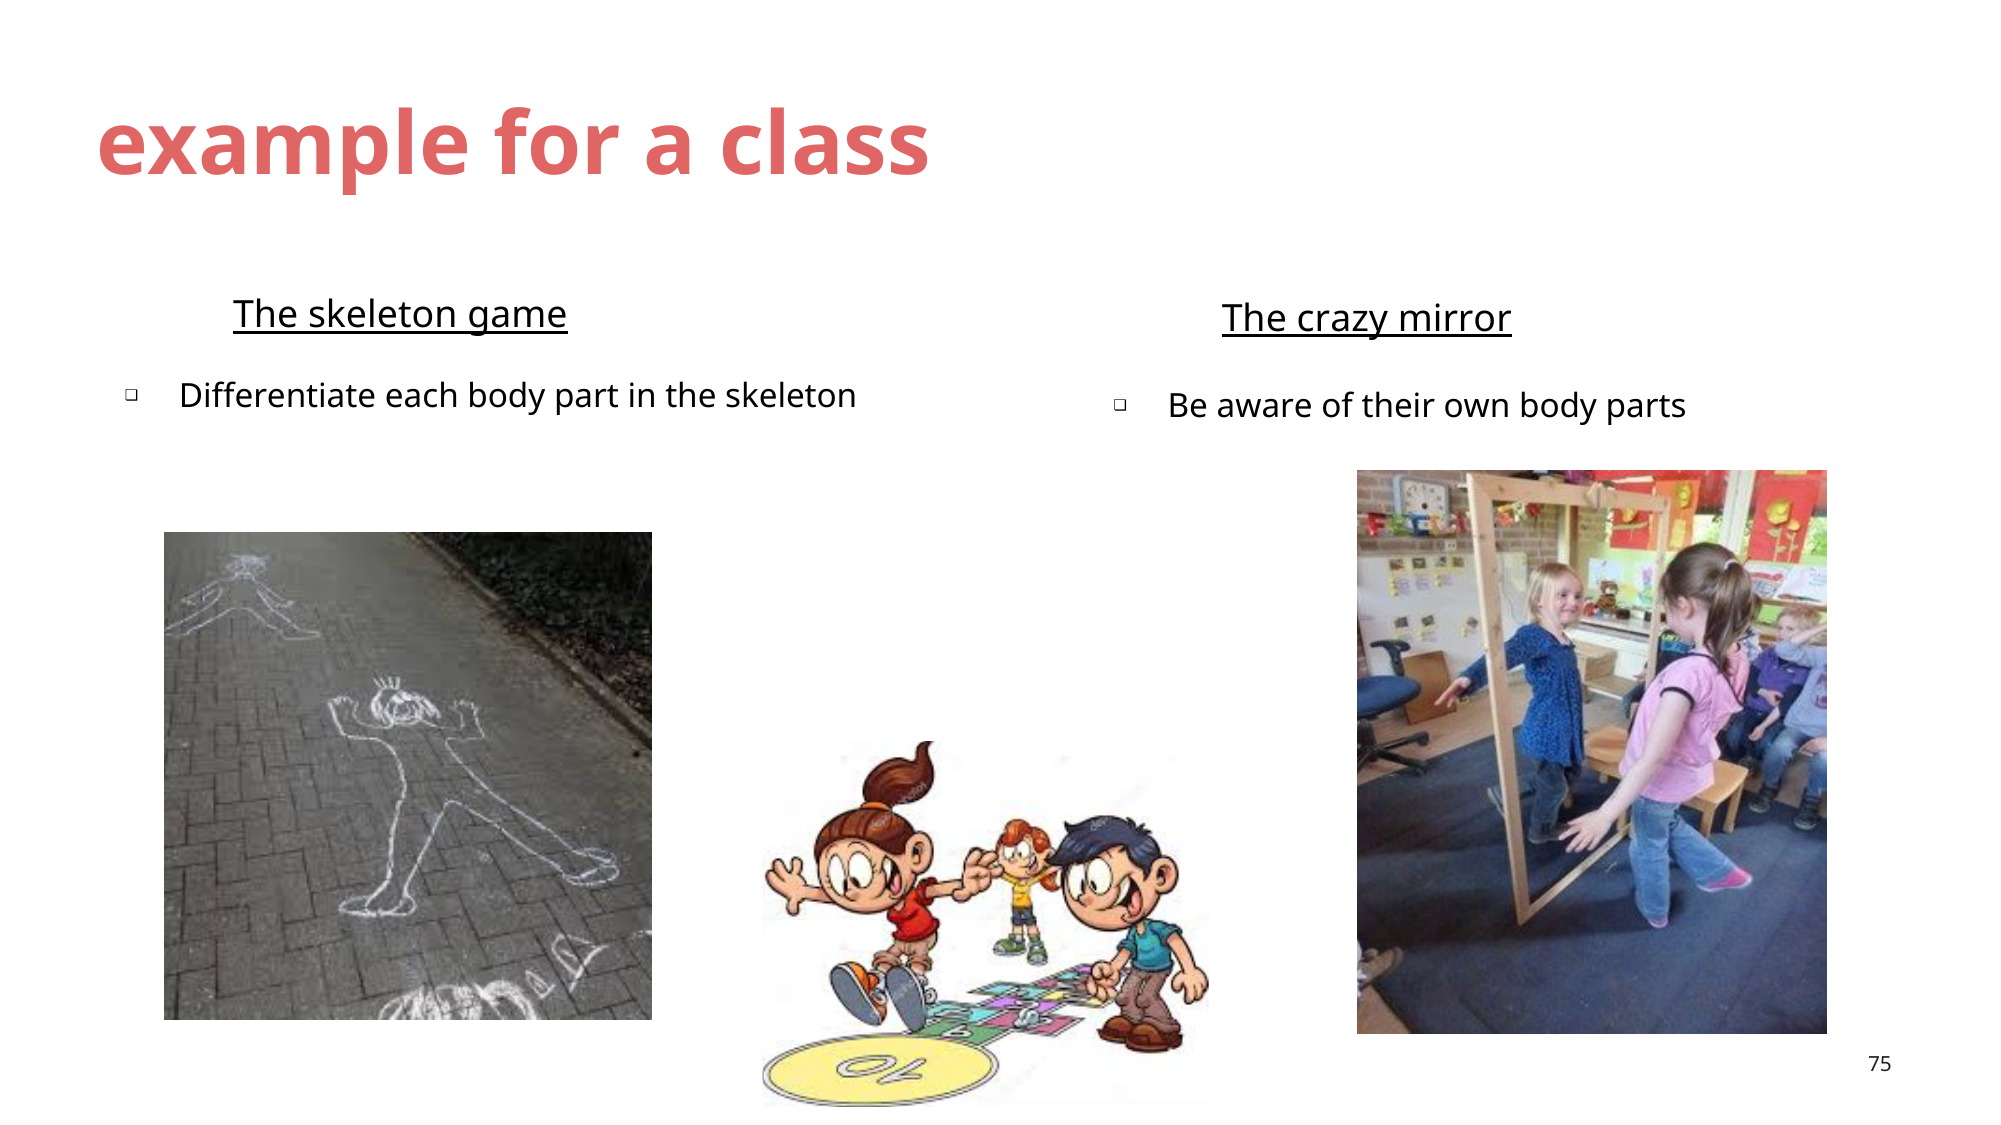

# example for a class
The skeleton game
Differentiate each body part in the skeleton
The crazy mirror
Be aware of their own body parts